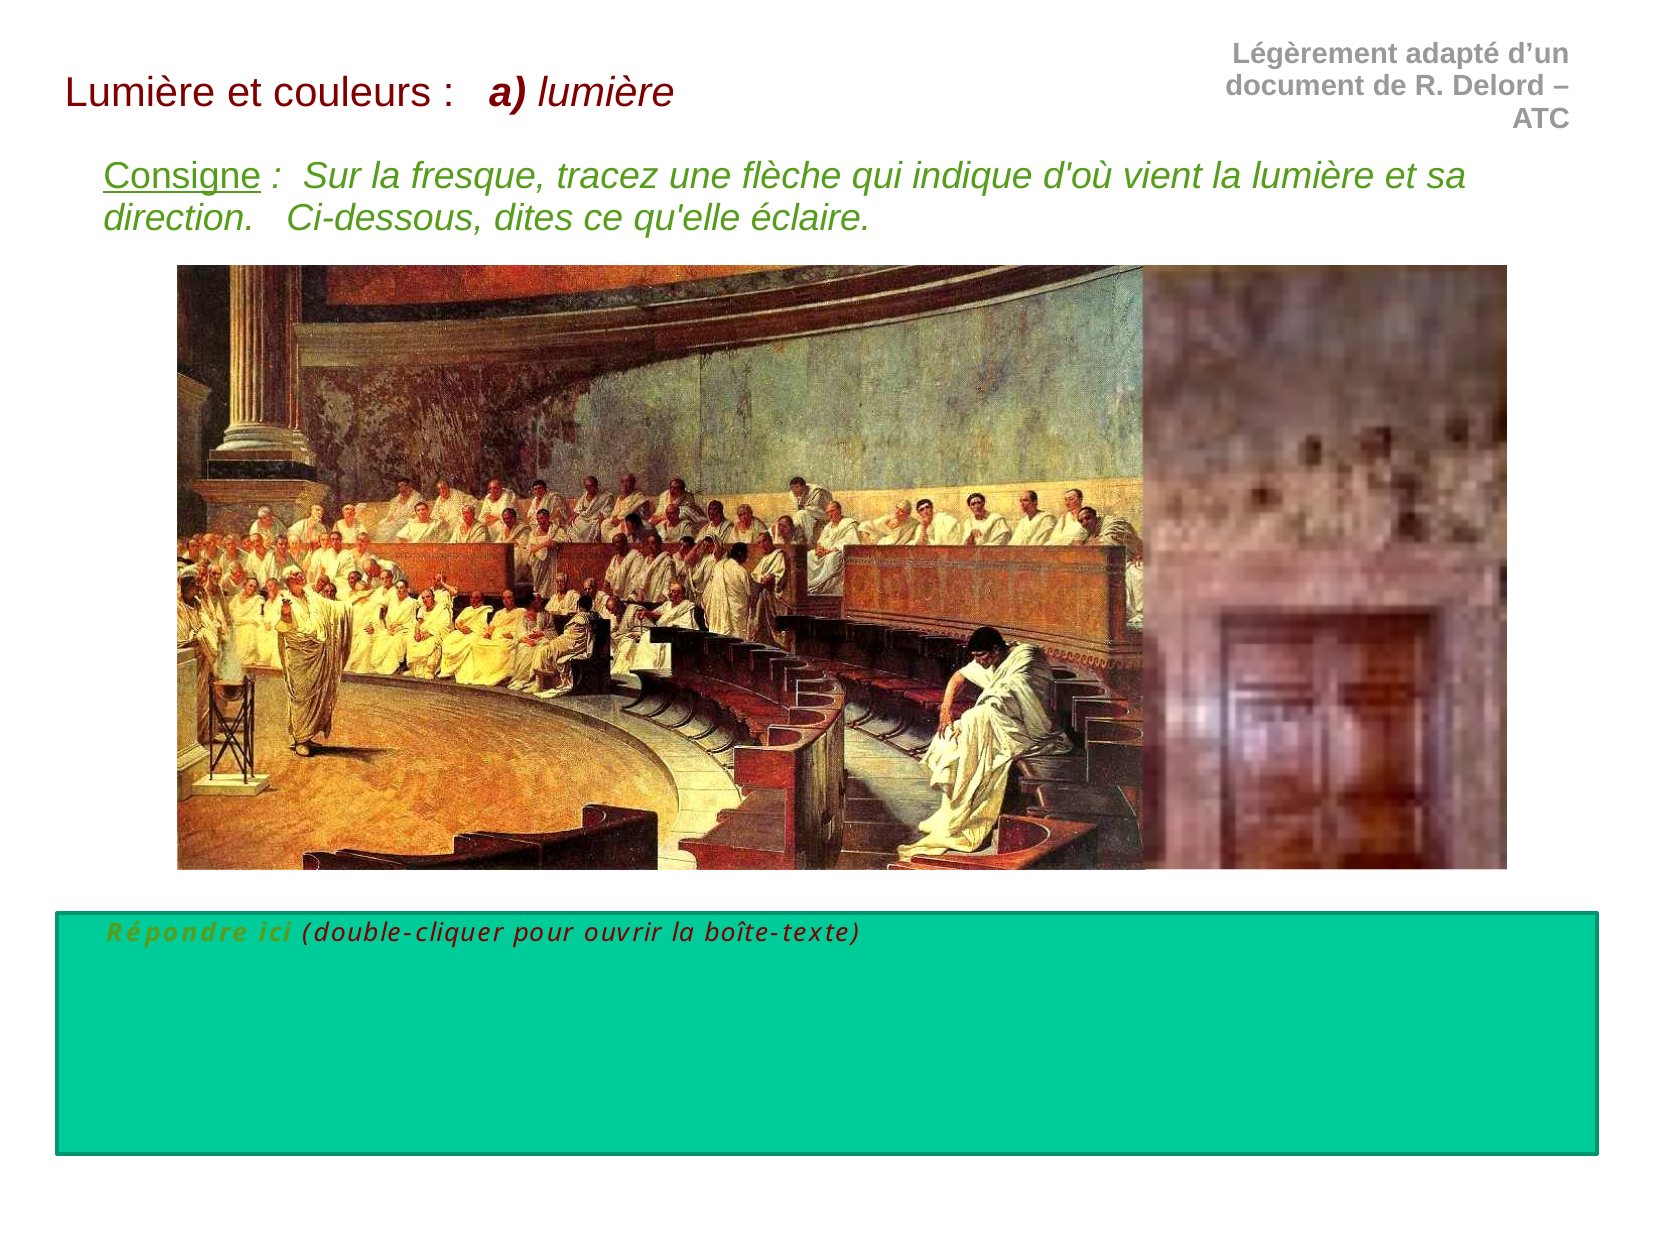

#  Lumière et couleurs : a) lumière
Légèrement adapté d’un document de R. Delord – ATC
Consigne : Sur la fresque, tracez une flèche qui indique d'où vient la lumière et sa direction. Ci-dessous, dites ce qu'elle éclaire.